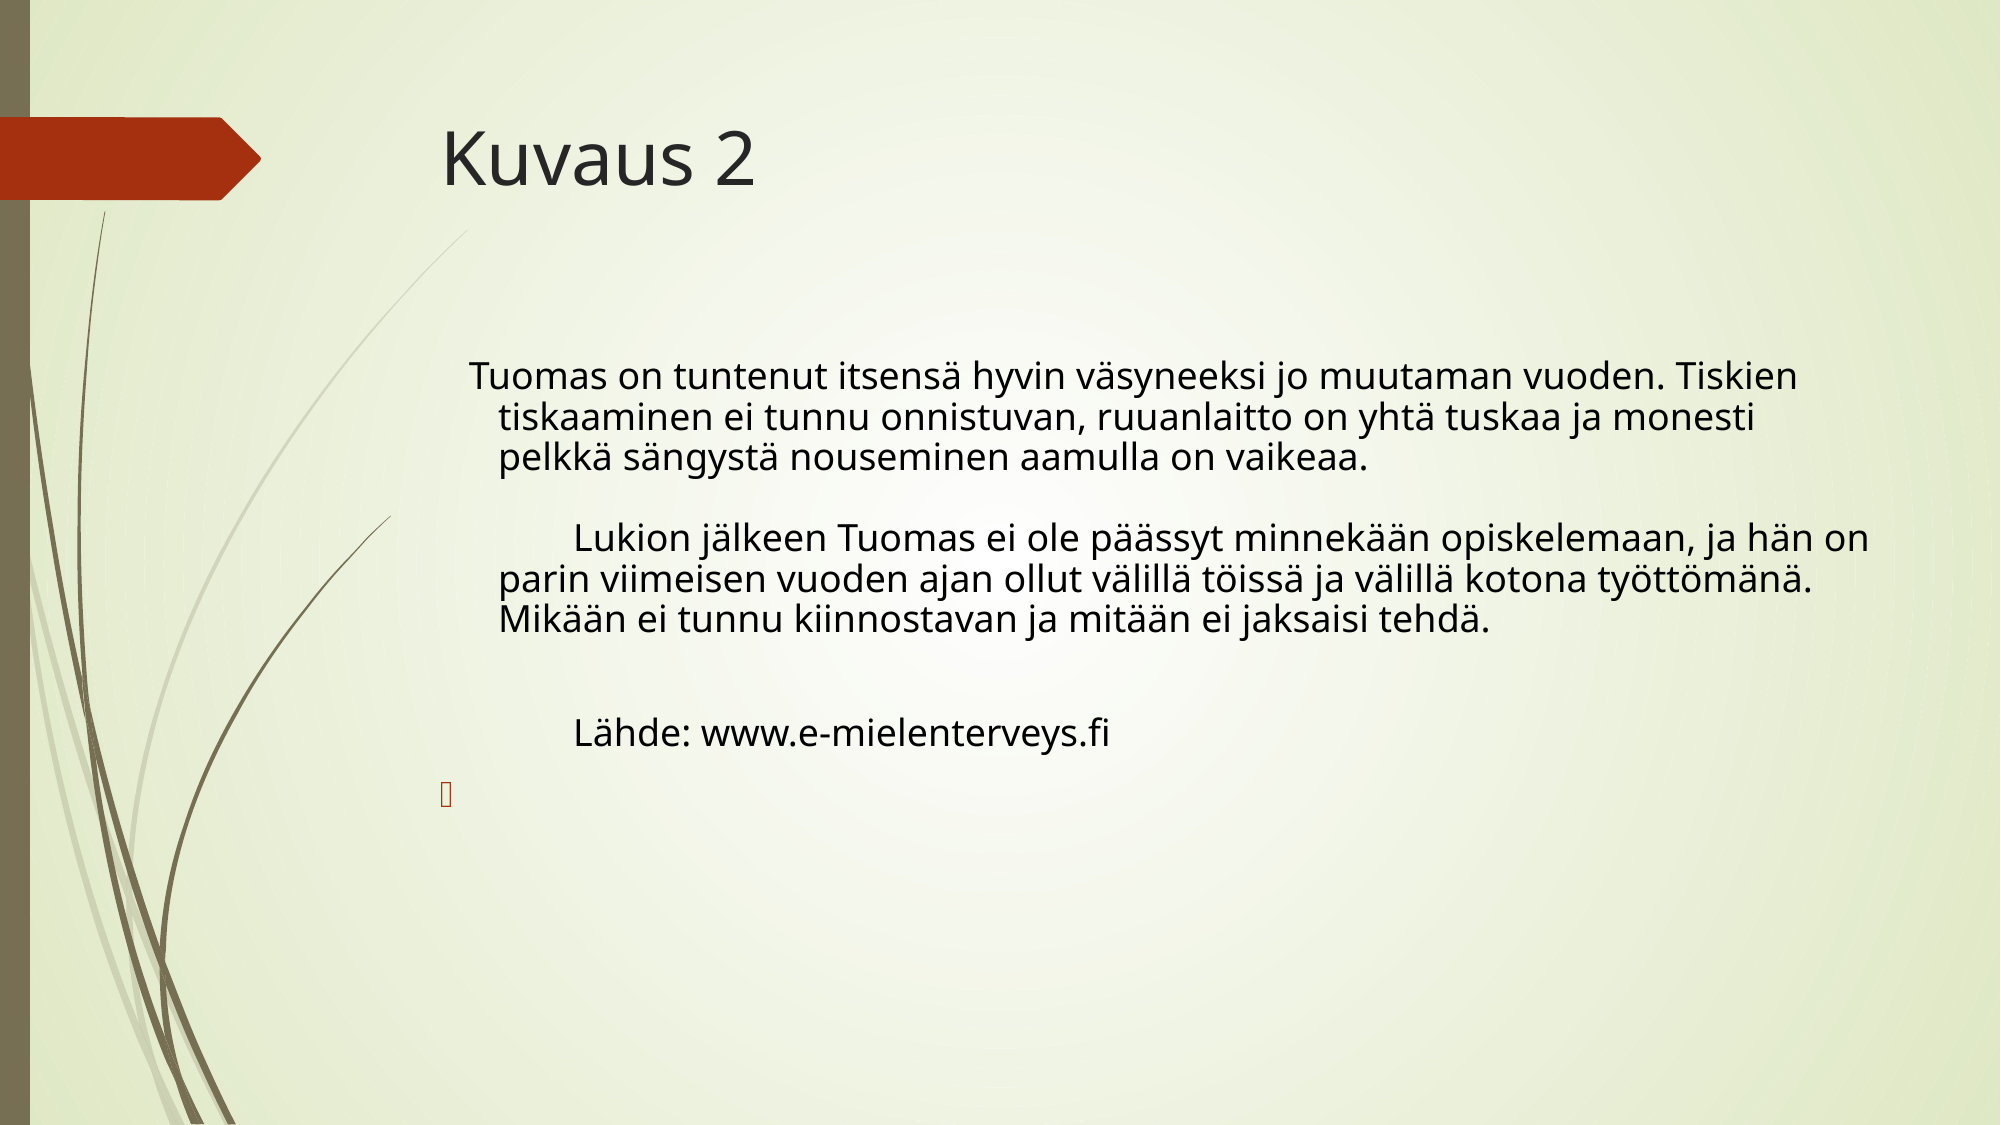

# Kuvaus 2
Tuomas on tuntenut itsensä hyvin väsyneeksi jo muutaman vuoden. Tiskien tiskaaminen ei tunnu onnistuvan, ruuanlaitto on yhtä tuskaa ja monesti pelkkä sängystä nouseminen aamulla on vaikeaa.
	Lukion jälkeen Tuomas ei ole päässyt minnekään opiskelemaan, ja hän on parin viimeisen vuoden ajan ollut välillä töissä ja välillä kotona työttömänä. Mikään ei tunnu kiinnostavan ja mitään ei jaksaisi tehdä.
	Lähde: www.e-mielenterveys.fi